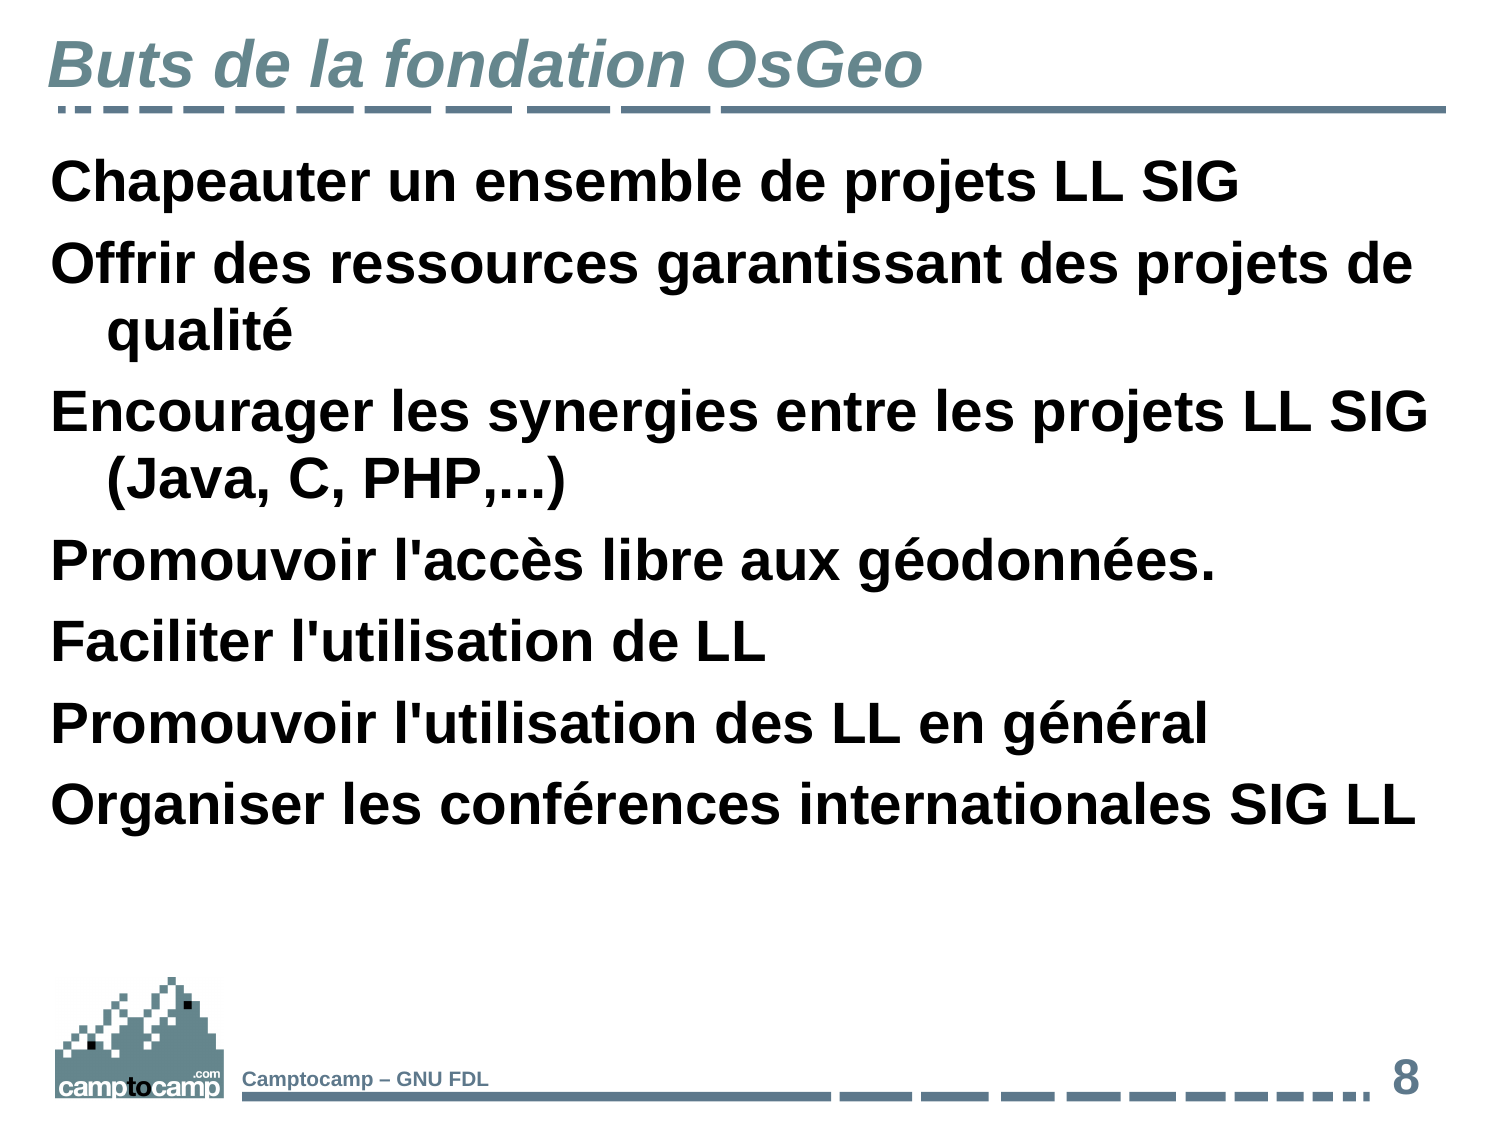

# Buts de la fondation OsGeo
Chapeauter un ensemble de projets LL SIG
Offrir des ressources garantissant des projets de qualité
Encourager les synergies entre les projets LL SIG (Java, C, PHP,...)
Promouvoir l'accès libre aux géodonnées.
Faciliter l'utilisation de LL
Promouvoir l'utilisation des LL en général
Organiser les conférences internationales SIG LL